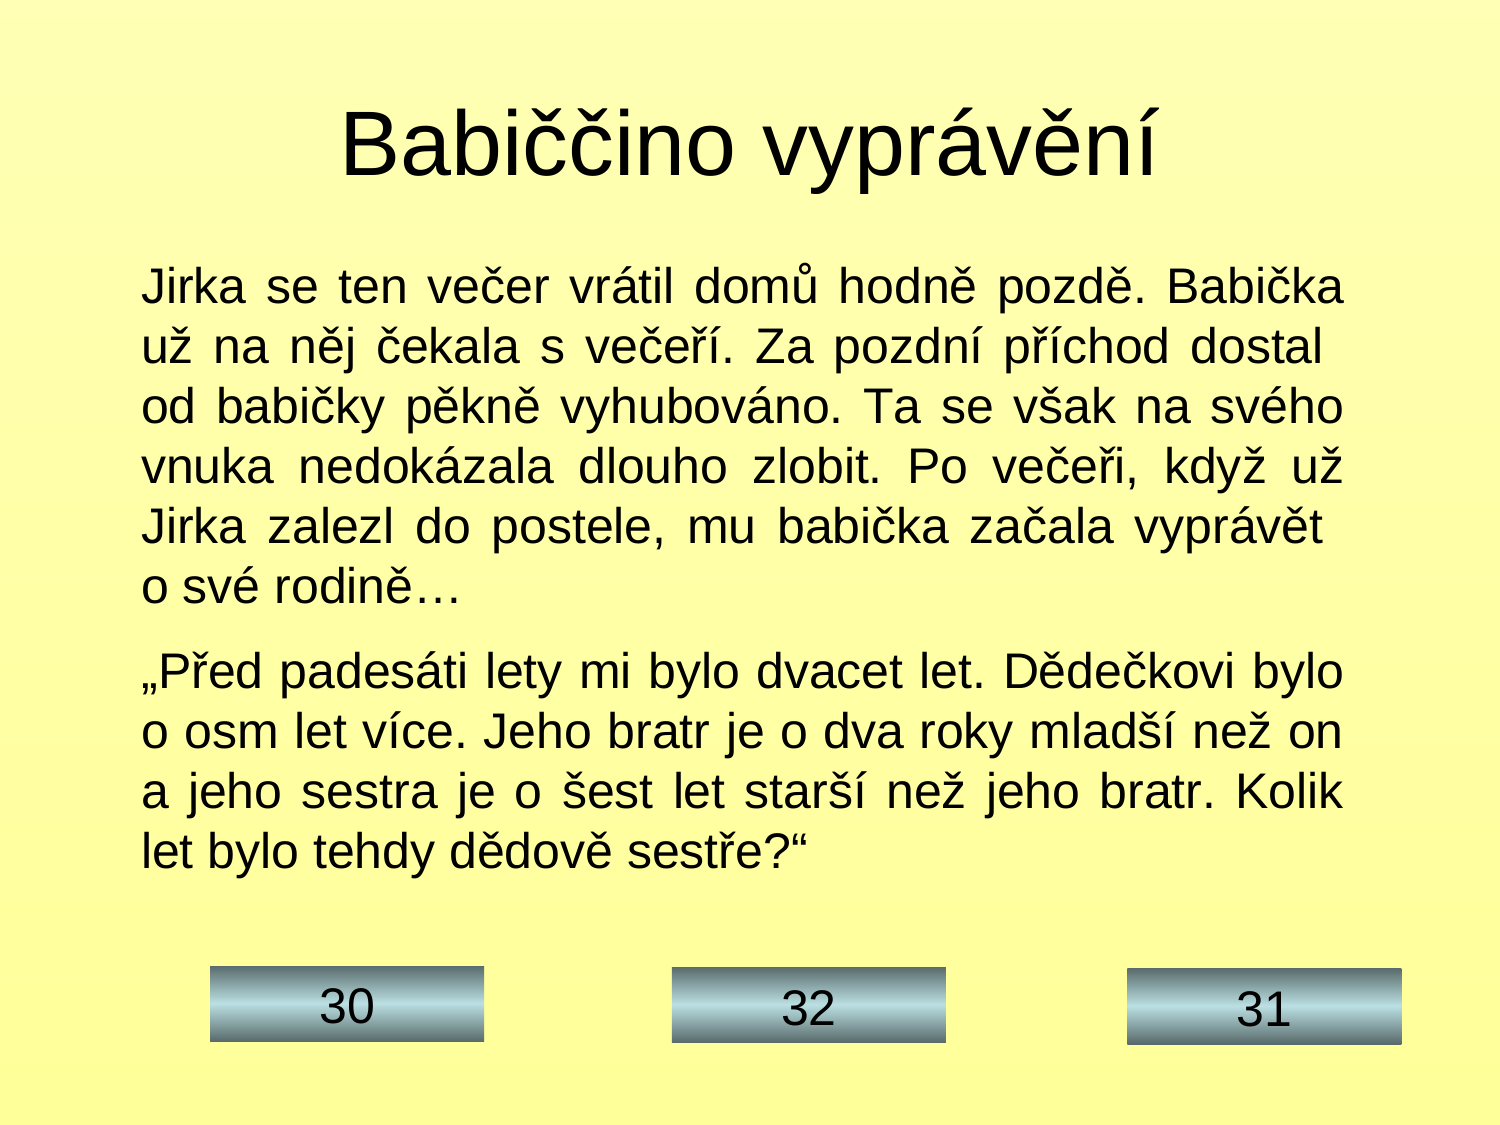

# Babiččino vyprávění
Jirka se ten večer vrátil domů hodně pozdě. Babička už na něj čekala s večeří. Za pozdní příchod dostal
od babičky pěkně vyhubováno. Ta se však na svého vnuka nedokázala dlouho zlobit. Po večeři, když už Jirka zalezl do postele, mu babička začala vyprávět
o své rodině…
„Před padesáti lety mi bylo dvacet let. Dědečkovi bylo o osm let více. Jeho bratr je o dva roky mladší než on a jeho sestra je o šest let starší než jeho bratr. Kolik let bylo tehdy dědově sestře?“
30
32
31